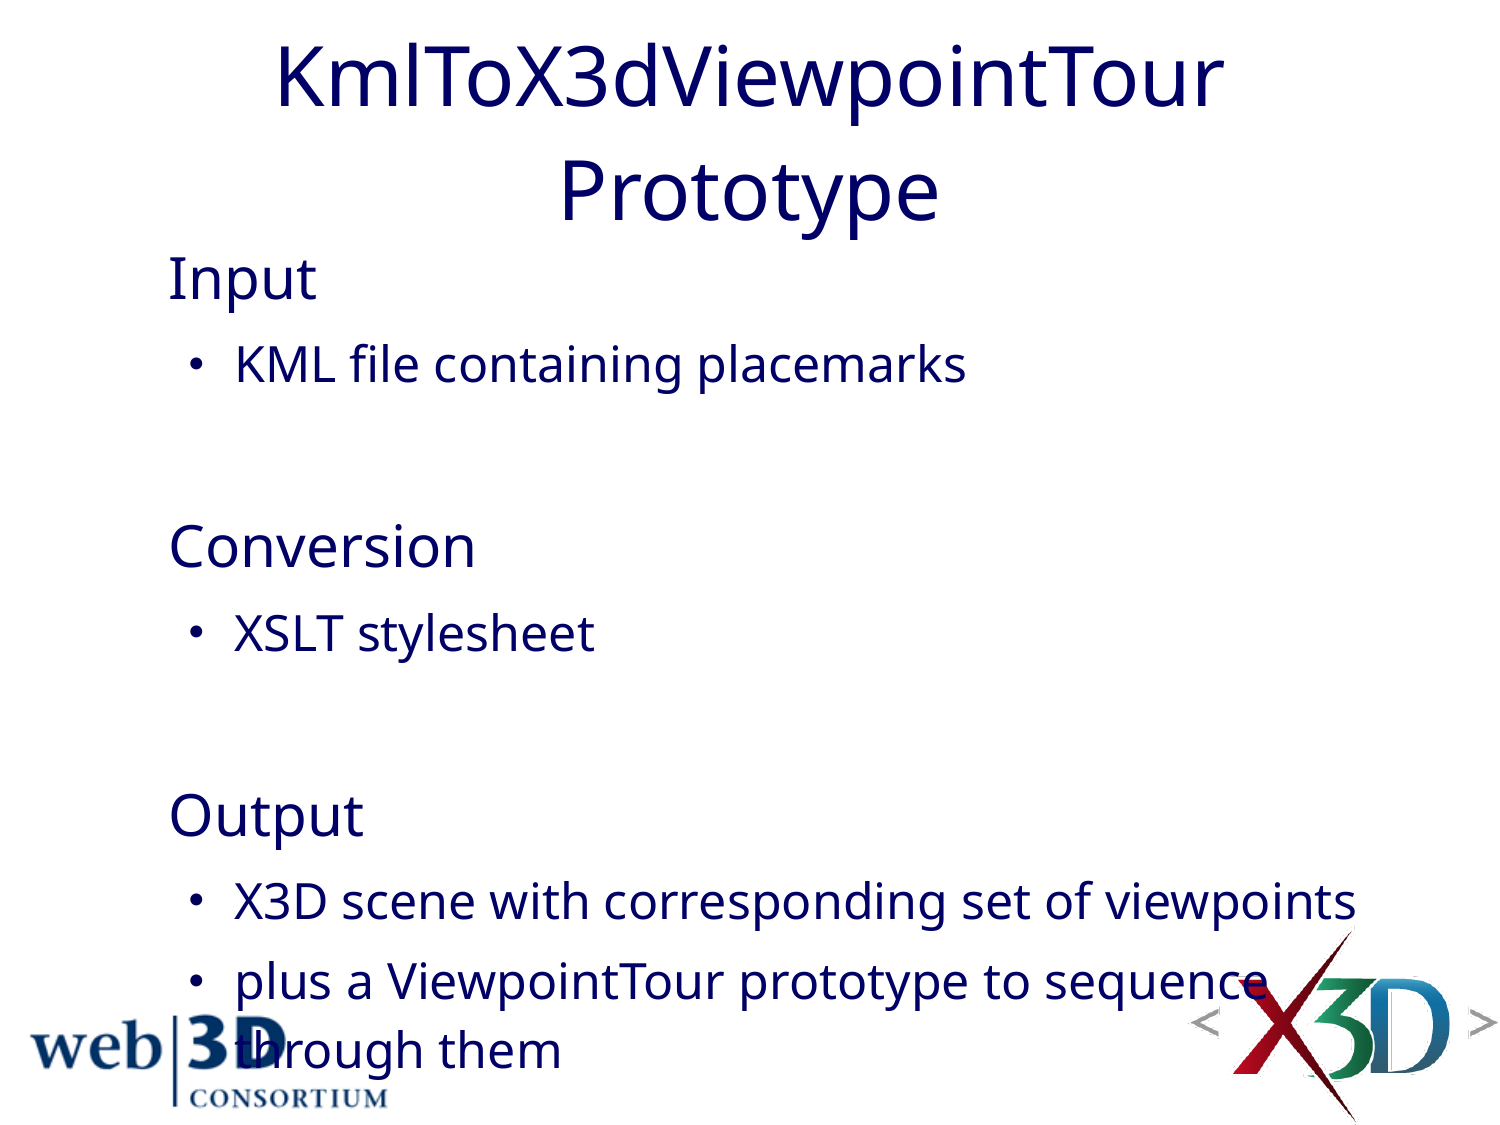

# KmlToX3dViewpointTour Prototype
Input
KML file containing placemarks
Conversion
XSLT stylesheet
Output
X3D scene with corresponding set of viewpoints
plus a ViewpointTour prototype to sequence through them